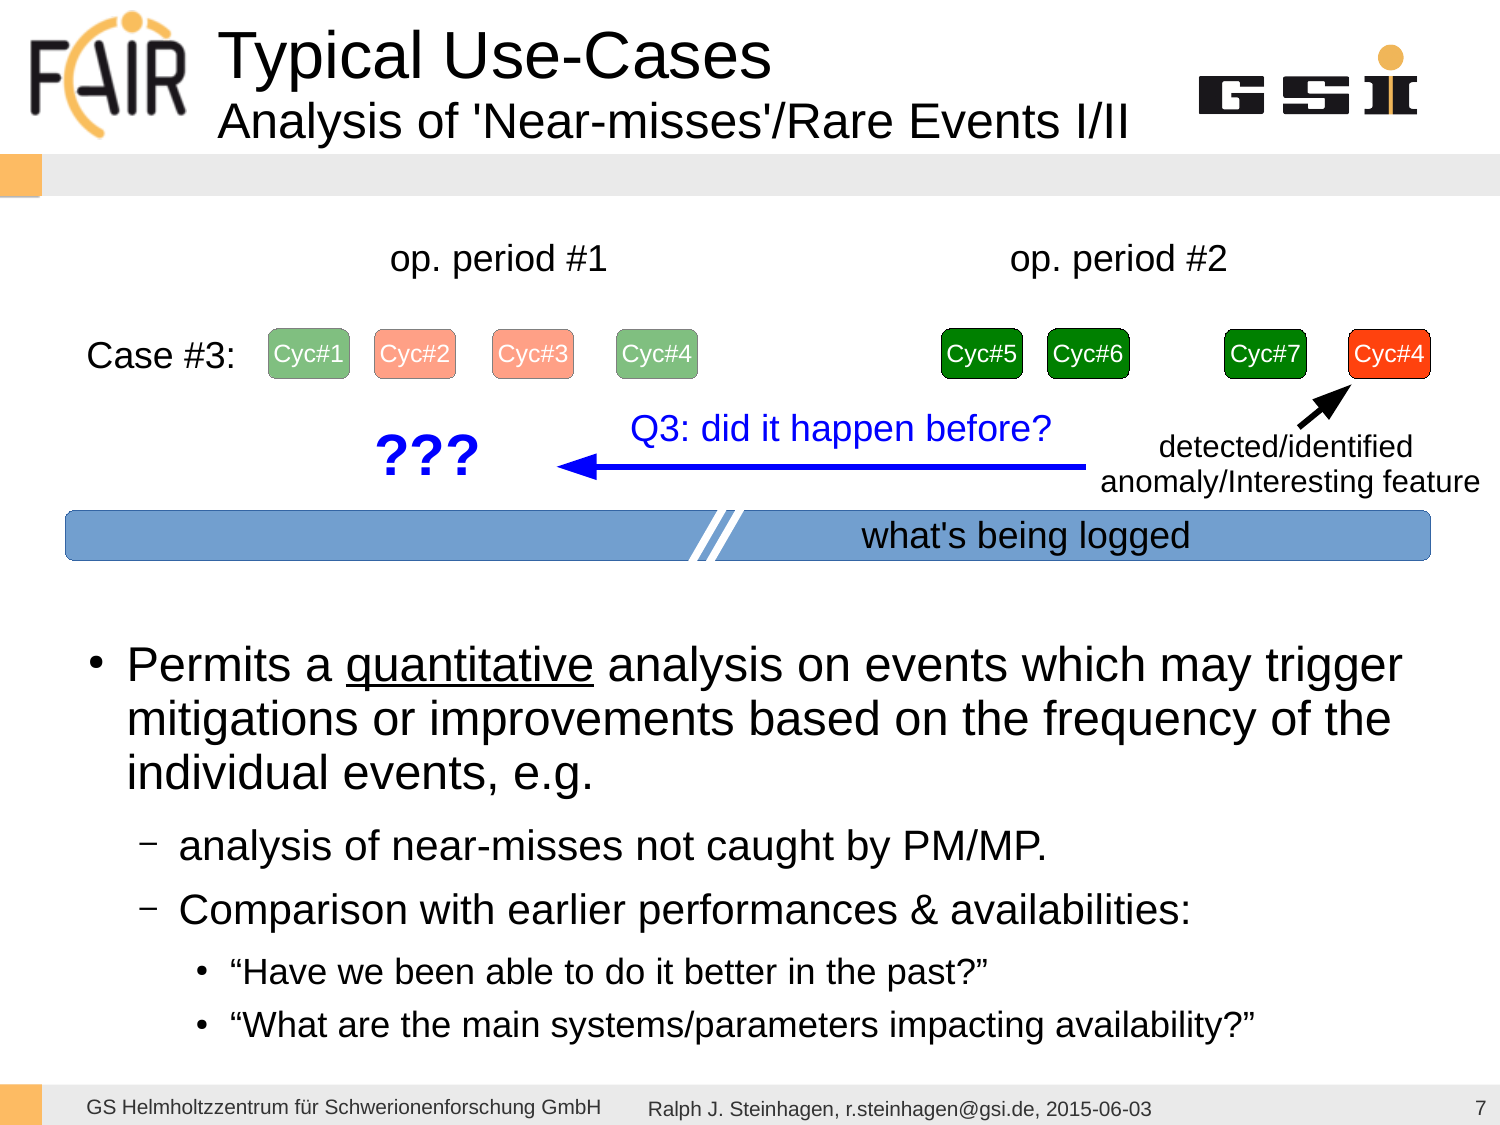

# Typical Use-Cases Analysis of 'Near-misses'/Rare Events I/II
op. period #1
op. period #2
Case #3:
Cyc#5
Cyc#1
Cyc#6
Cyc#2
Cyc#7
Cyc#3
Cyc#4
Cyc#4
Q3: did it happen before?
???
detected/identified
anomaly/Interesting feature
 what's being logged
Permits a quantitative analysis on events which may trigger mitigations or improvements based on the frequency of the individual events, e.g.
analysis of near-misses not caught by PM/MP.
Comparison with earlier performances & availabilities:
“Have we been able to do it better in the past?”
“What are the main systems/parameters impacting availability?”